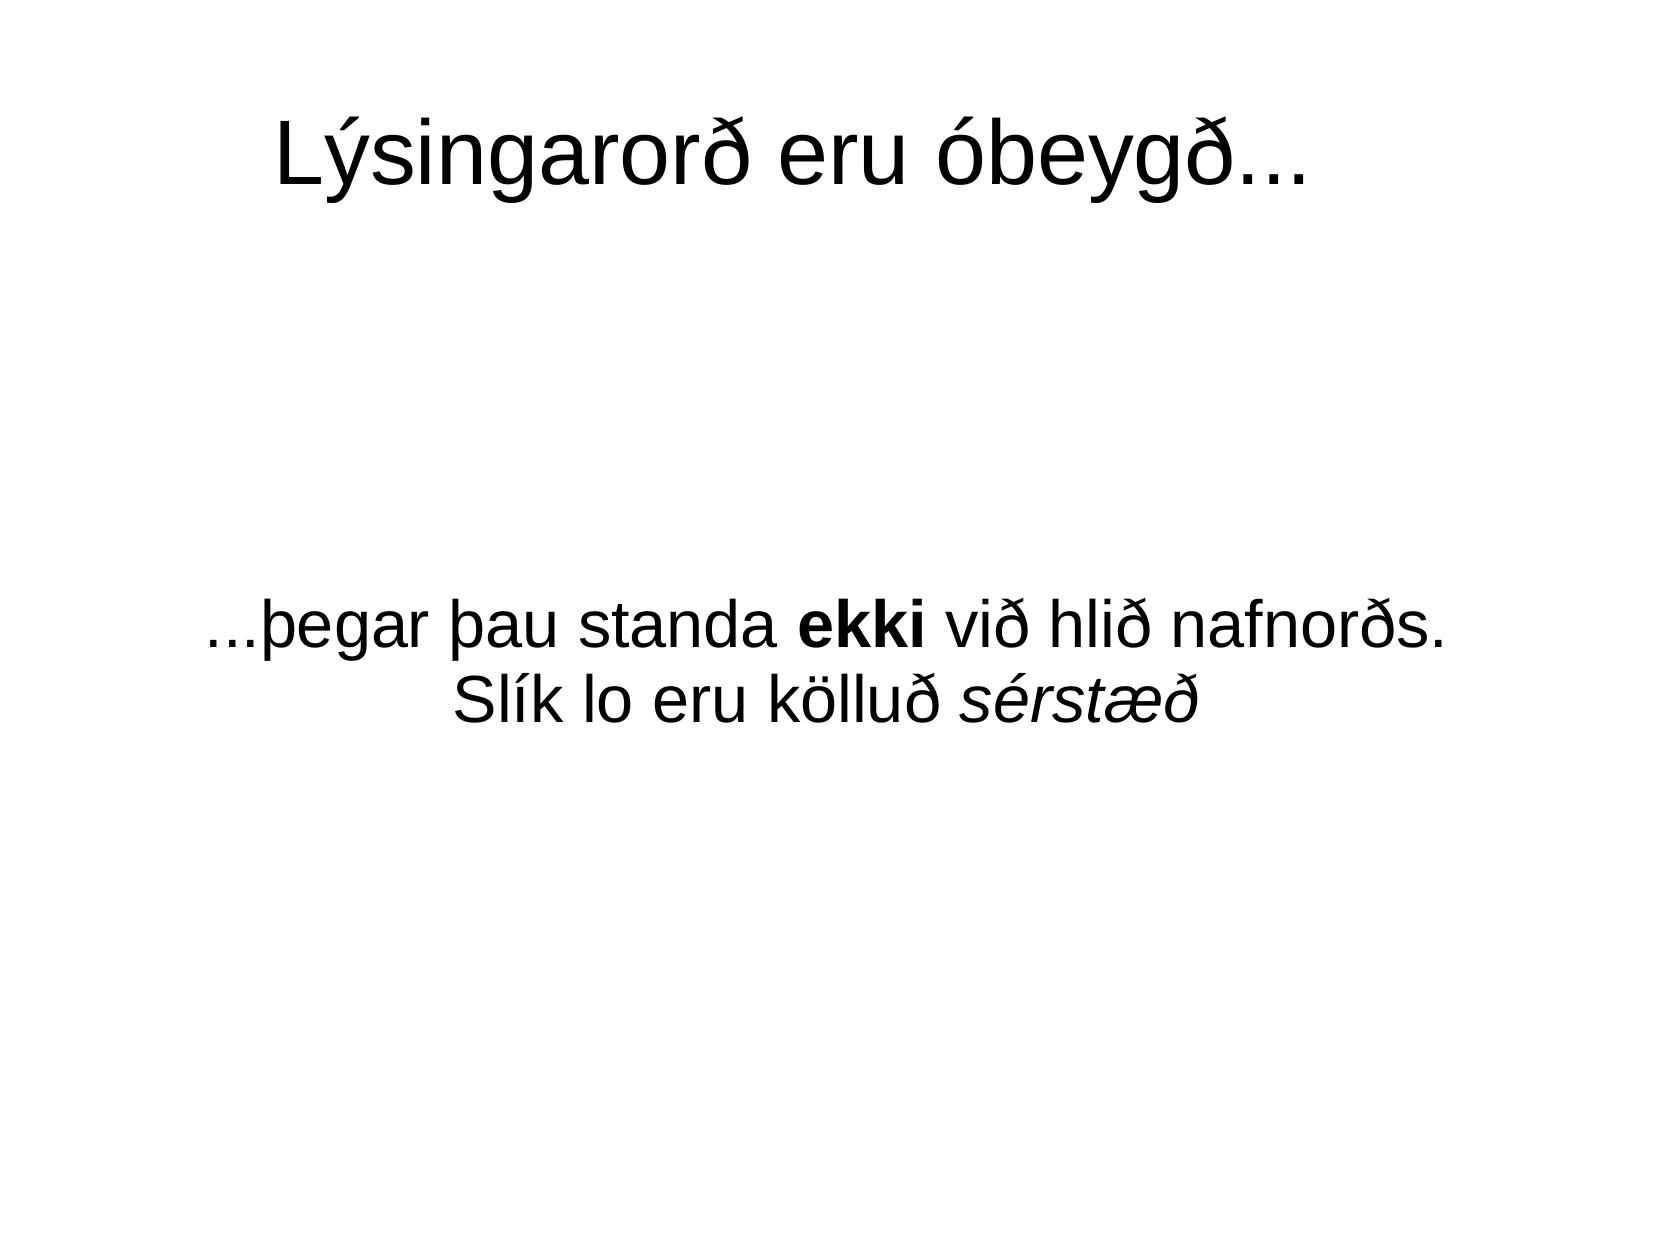

# Lýsingarorð eru óbeygð...
...þegar þau standa ekki við hlið nafnorðs.
Slík lo eru kölluð sérstæð